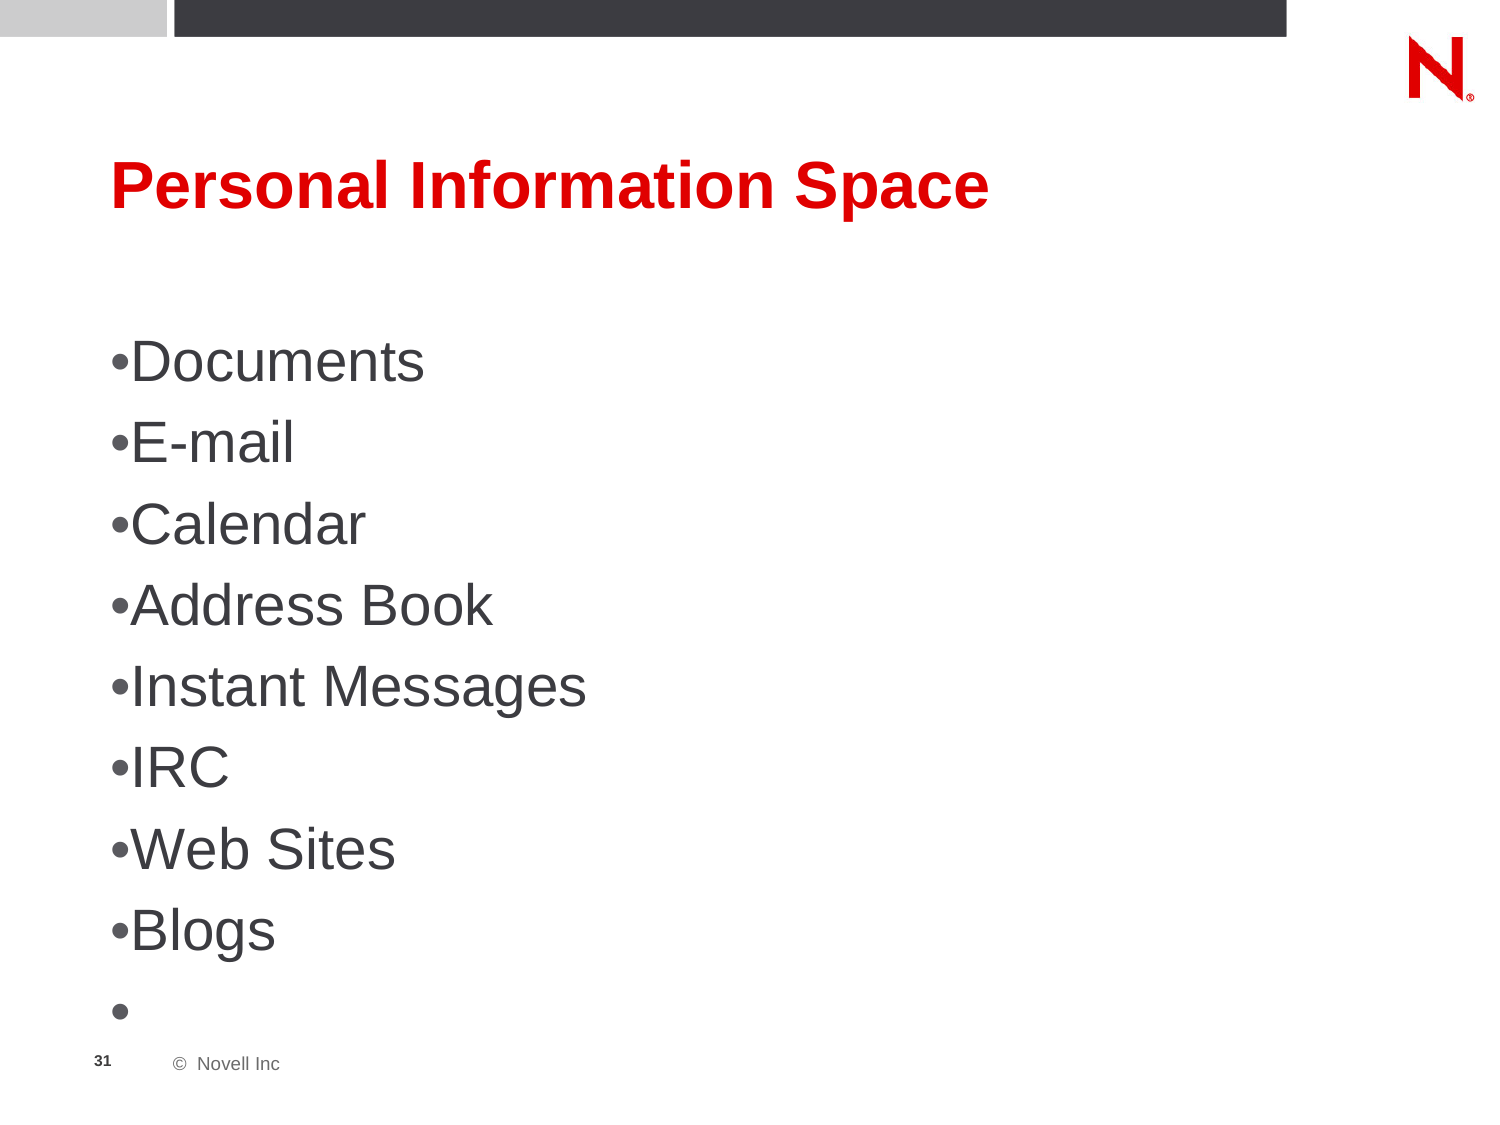

# Personal Information Space
Documents
E-mail
Calendar
Address Book
Instant Messages
IRC
Web Sites
Blogs